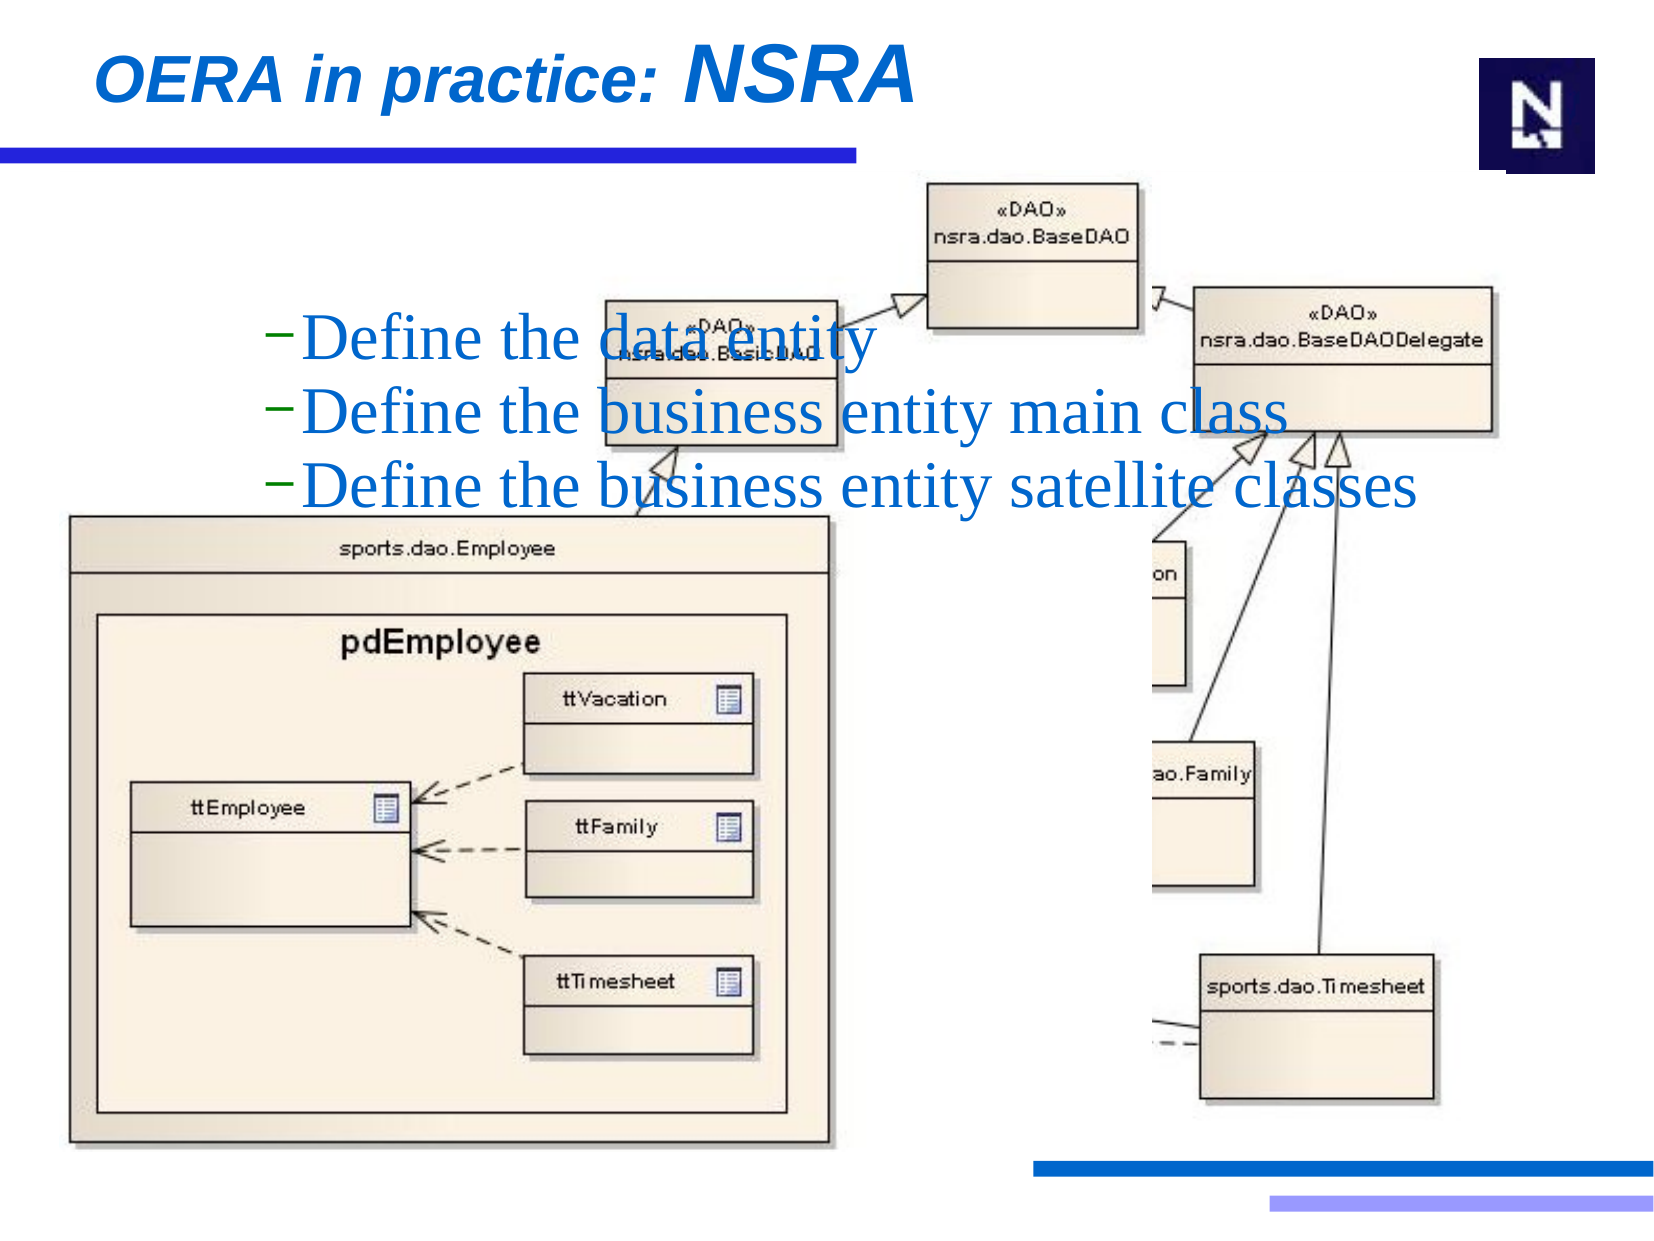

# OERA in practice: NSRA
 Business Layer
Define the data entity
Define the business entity main class
Define the business entity satellite classes